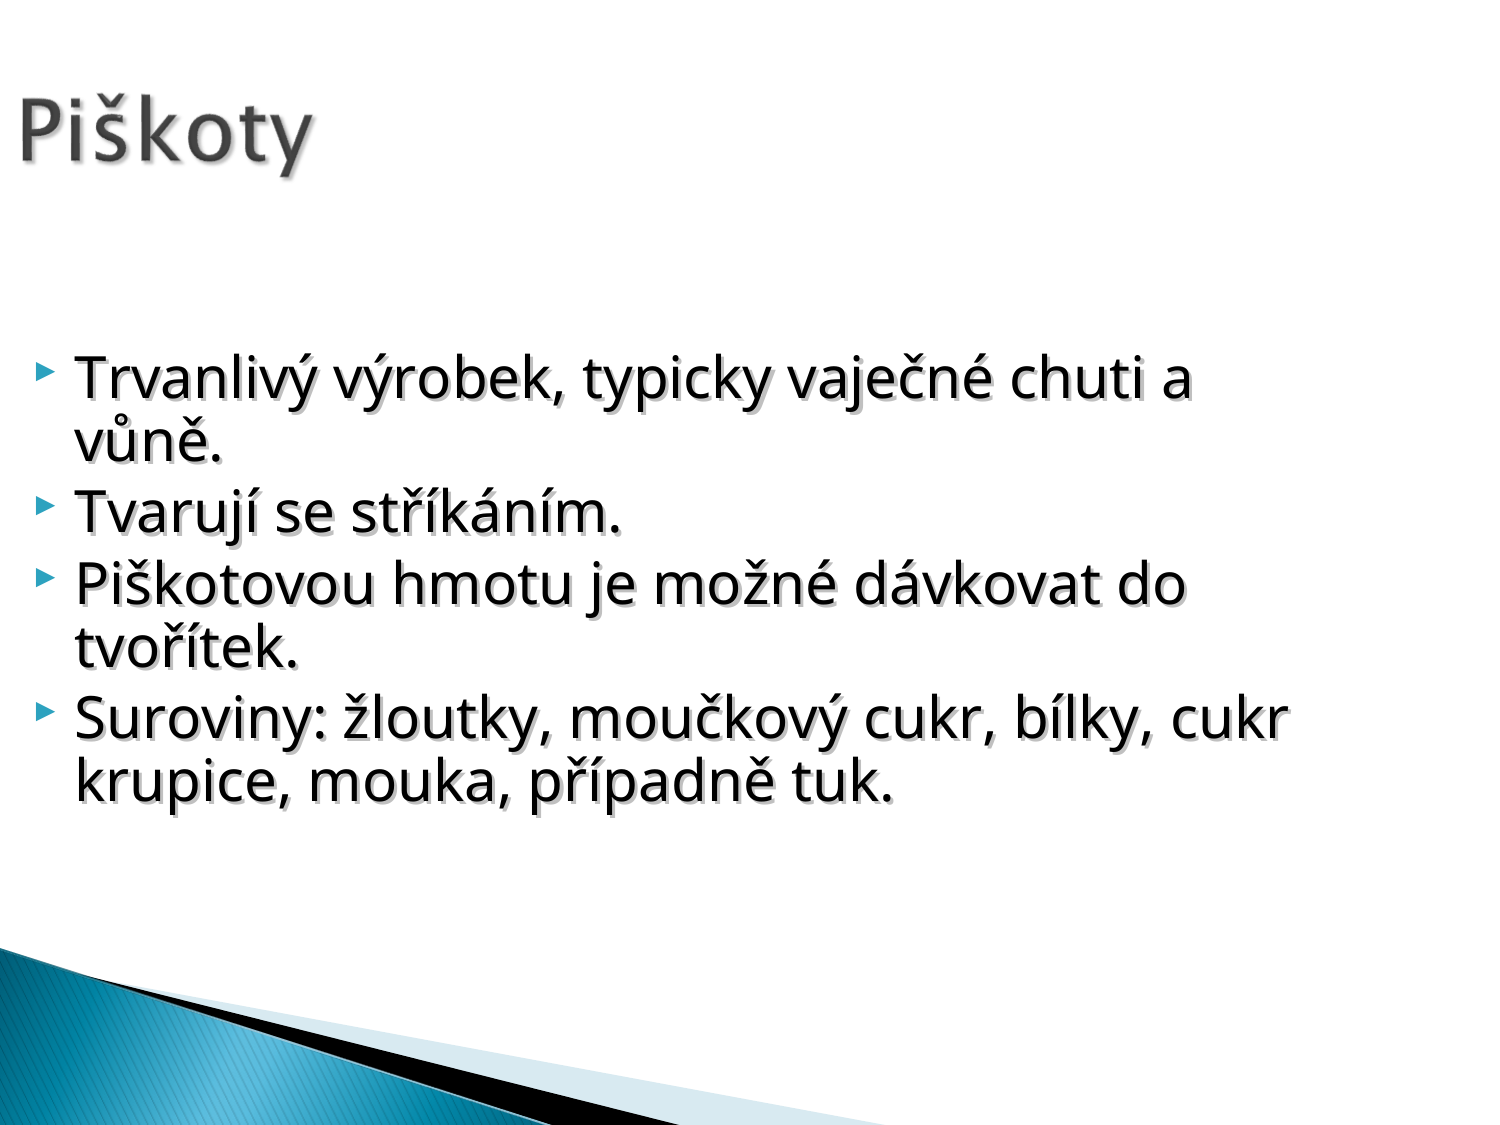

Trvanlivý výrobek, typicky vaječné chuti a vůně.
Tvarují se stříkáním.
Piškotovou hmotu je možné dávkovat do tvořítek.
Suroviny: žloutky, moučkový cukr, bílky, cukr krupice, mouka, případně tuk.